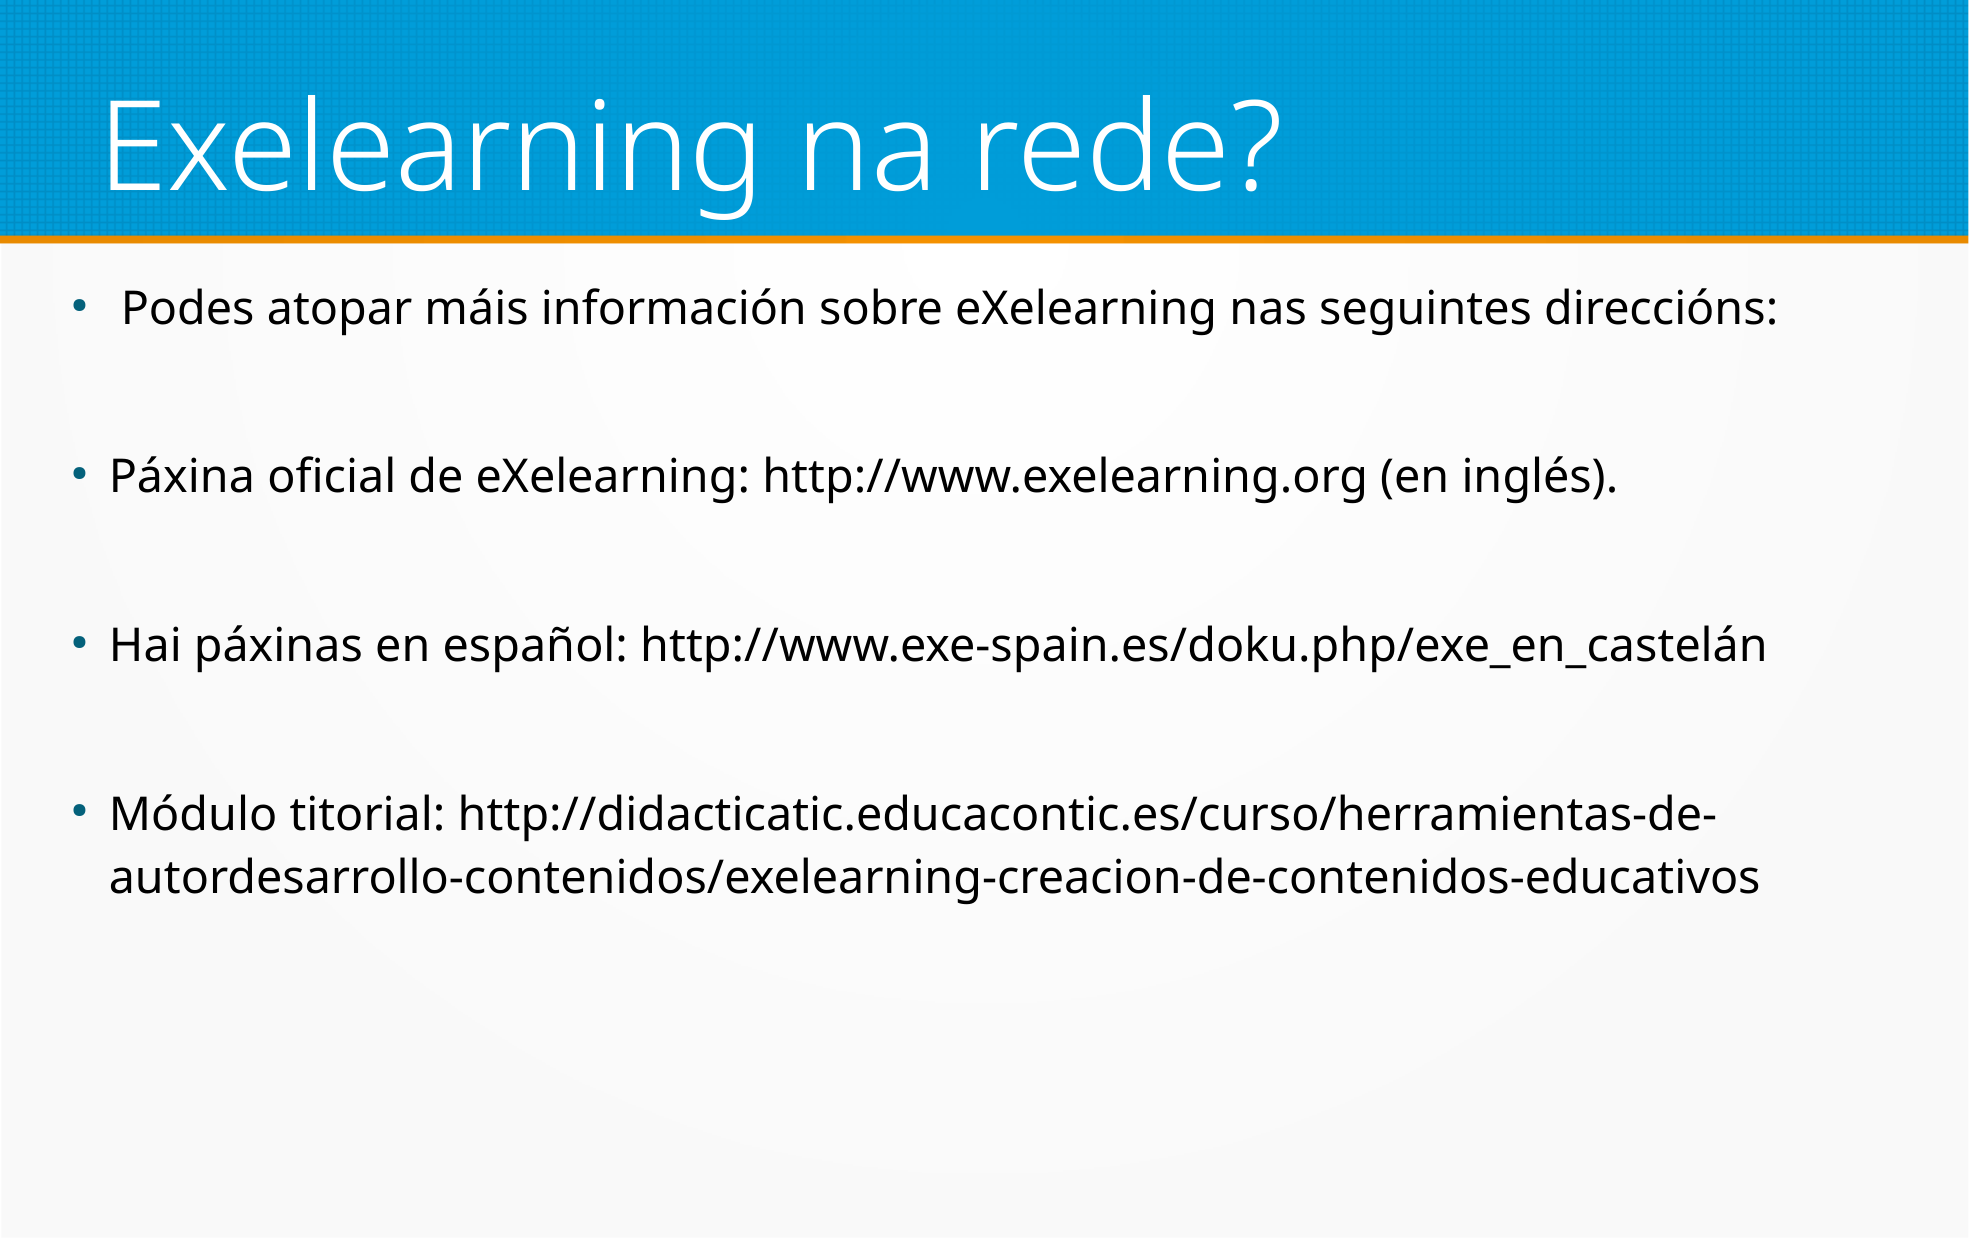

# Exelearning na rede?
 Podes atopar máis información sobre eXelearning nas seguintes direccións:
Páxina oficial de eXelearning: http://www.exelearning.org (en inglés).
Hai páxinas en español: http://www.exe-spain.es/doku.php/exe_en_castelán
Módulo titorial: http://didacticatic.educacontic.es/curso/herramientas-de-autordesarrollo-contenidos/exelearning-creacion-de-contenidos-educativos